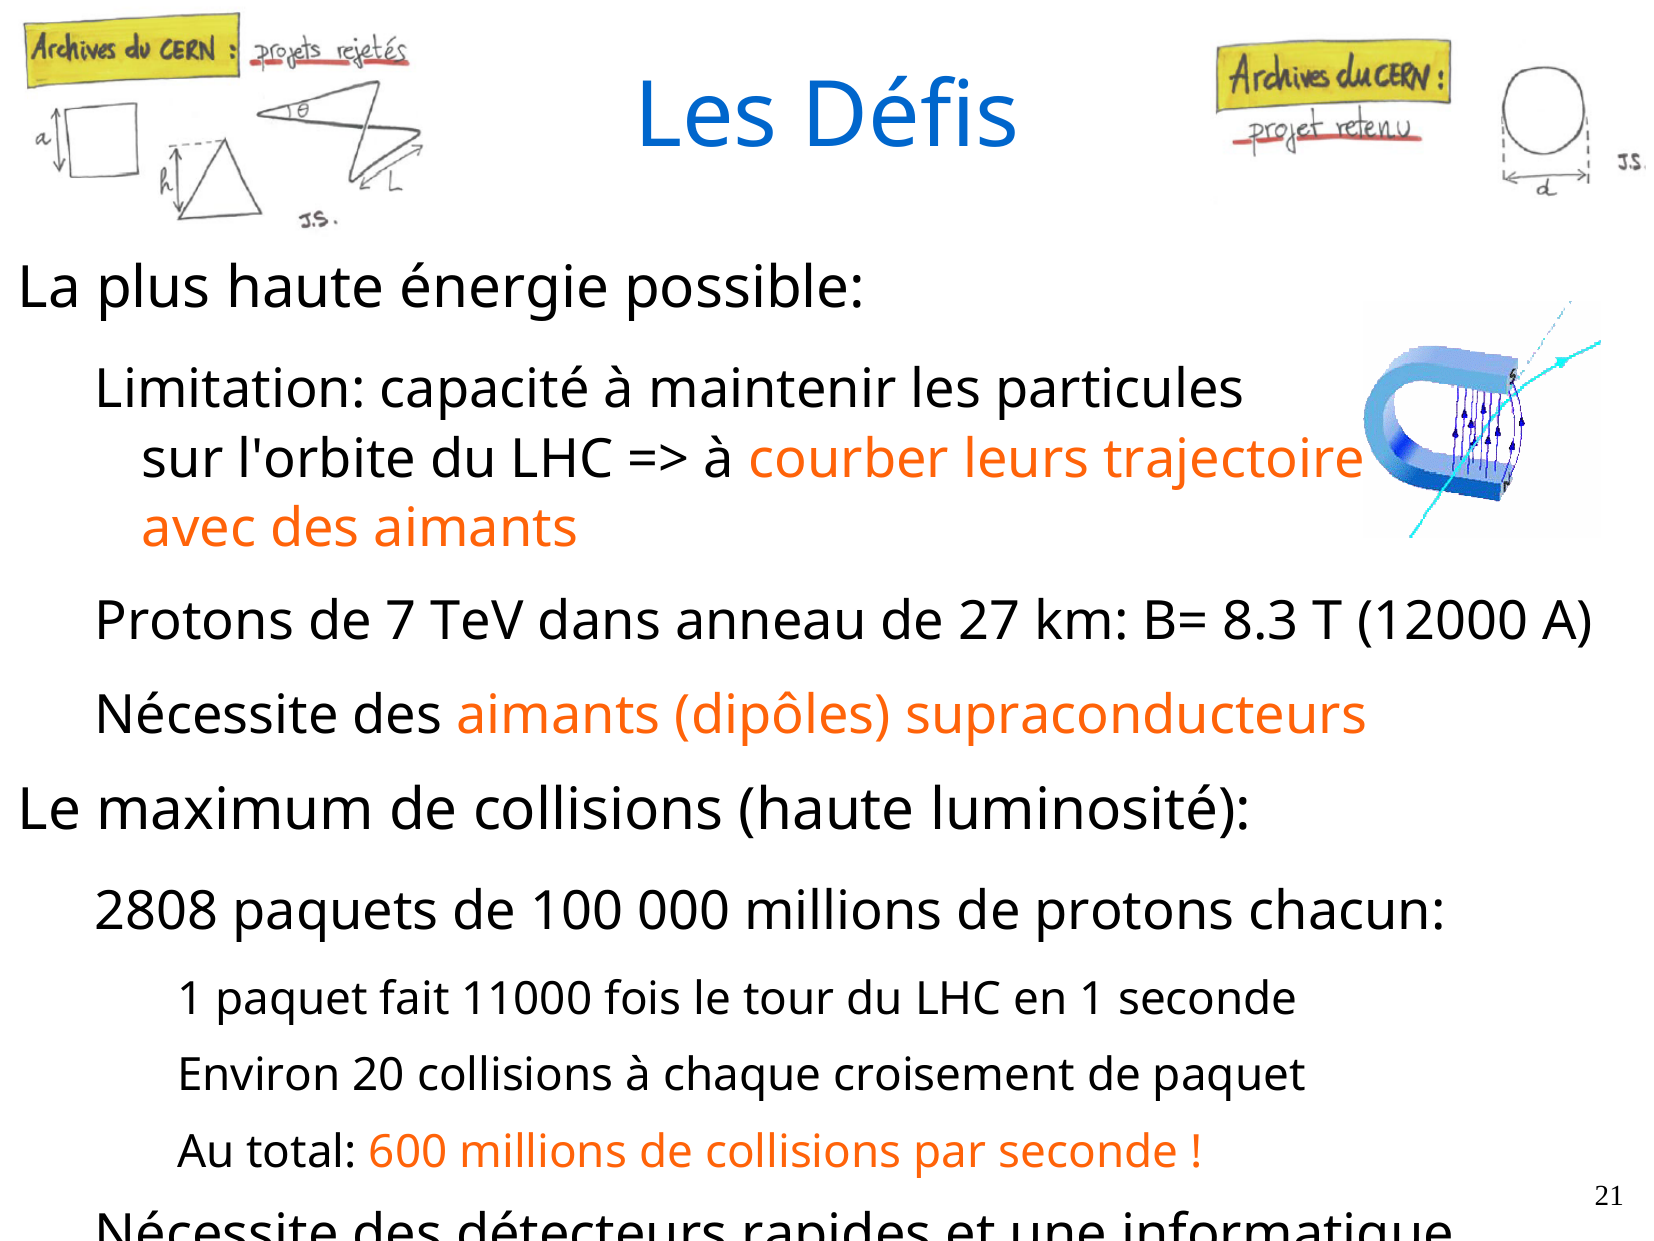

# Les Défis
La plus haute énergie possible:
Limitation: capacité à maintenir les particules sur l'orbite du LHC => à courber leurs trajectoires avec des aimants
Protons de 7 TeV dans anneau de 27 km: B= 8.3 T (12000 A)‏
Nécessite des aimants (dipôles) supraconducteurs
Le maximum de collisions (haute luminosité):
2808 paquets de 100 000 millions de protons chacun:
1 paquet fait 11000 fois le tour du LHC en 1 seconde
Environ 20 collisions à chaque croisement de paquet
Au total: 600 millions de collisions par seconde !
Nécessite des détecteurs rapides et une informatique capable de traiter un énorme flot de données
21